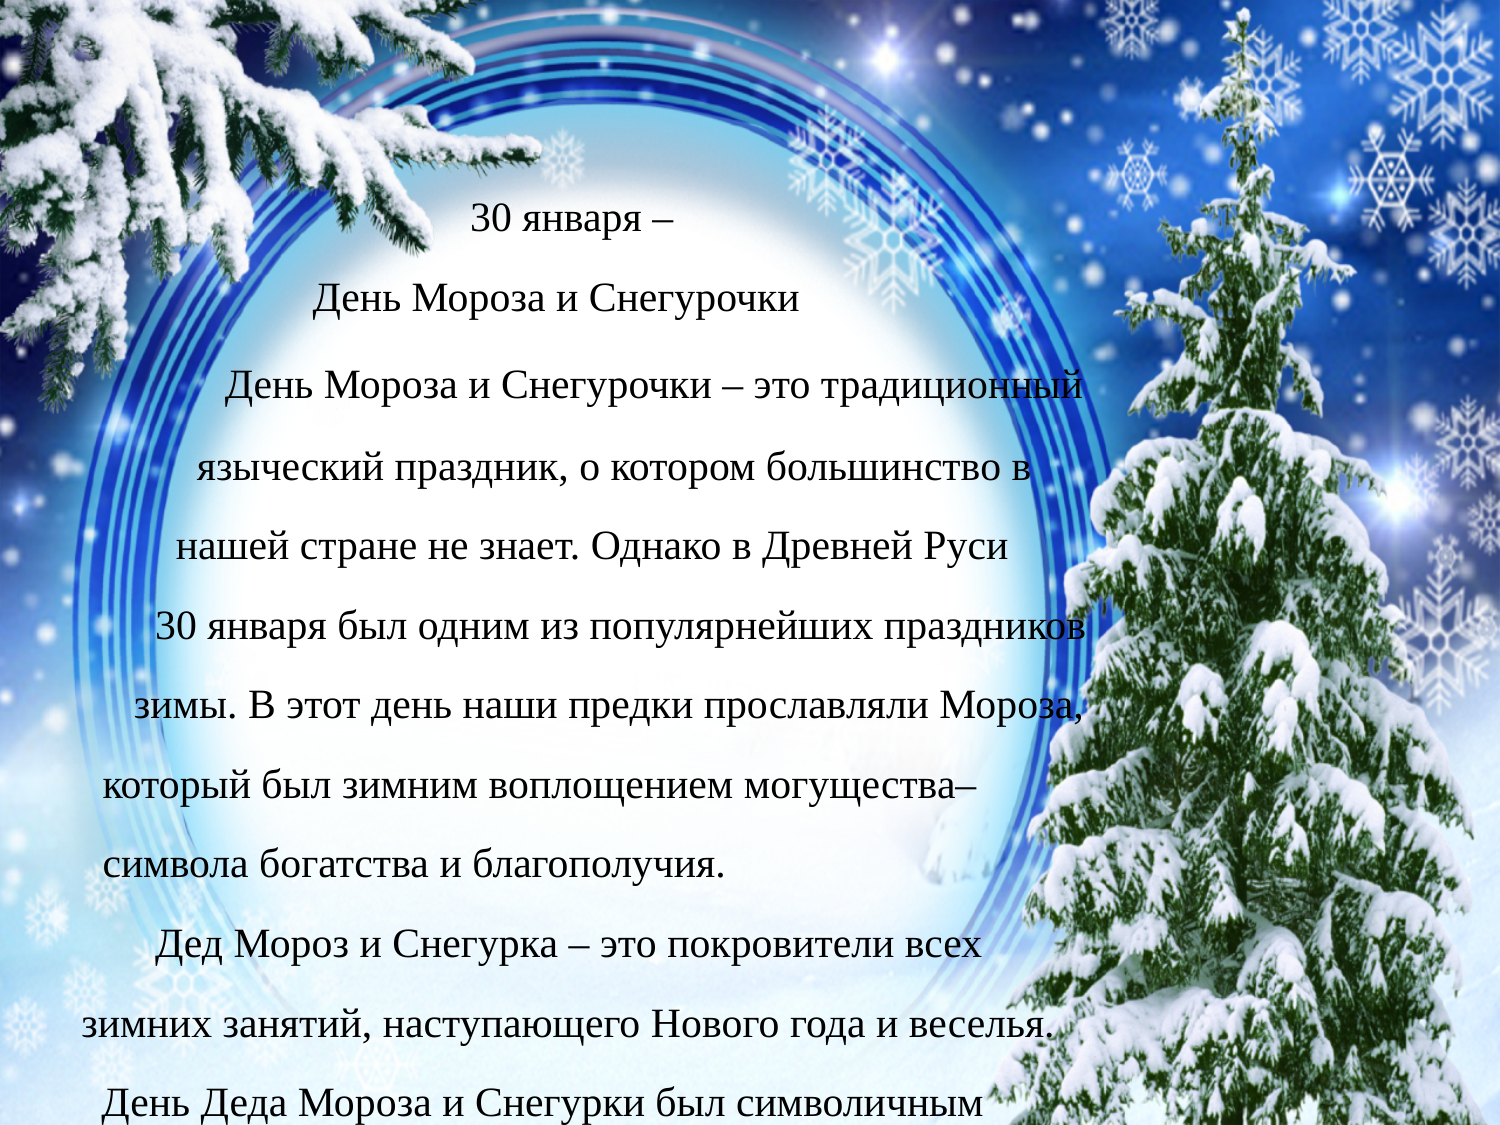

# 30 января –
 День Мороза и Снегурочки
 День Мороза и Снегурочки – это традиционный
 языческий праздник, о котором большинство в
 нашей стране не знает. Однако в Древней Руси
 30 января был одним из популярнейших праздников
 зимы. В этот день наши предки прославляли Мороза,
 который был зимним воплощением могущества–
 символа богатства и благополучия.
 Дед Мороз и Снегурка – это покровители всех
 зимних занятий, наступающего Нового года и веселья.
 День Деда Мороза и Снегурки был символичным
 окончанием зимы, за ним уже была уже не за горами
 широкая и щедрая Масленица.